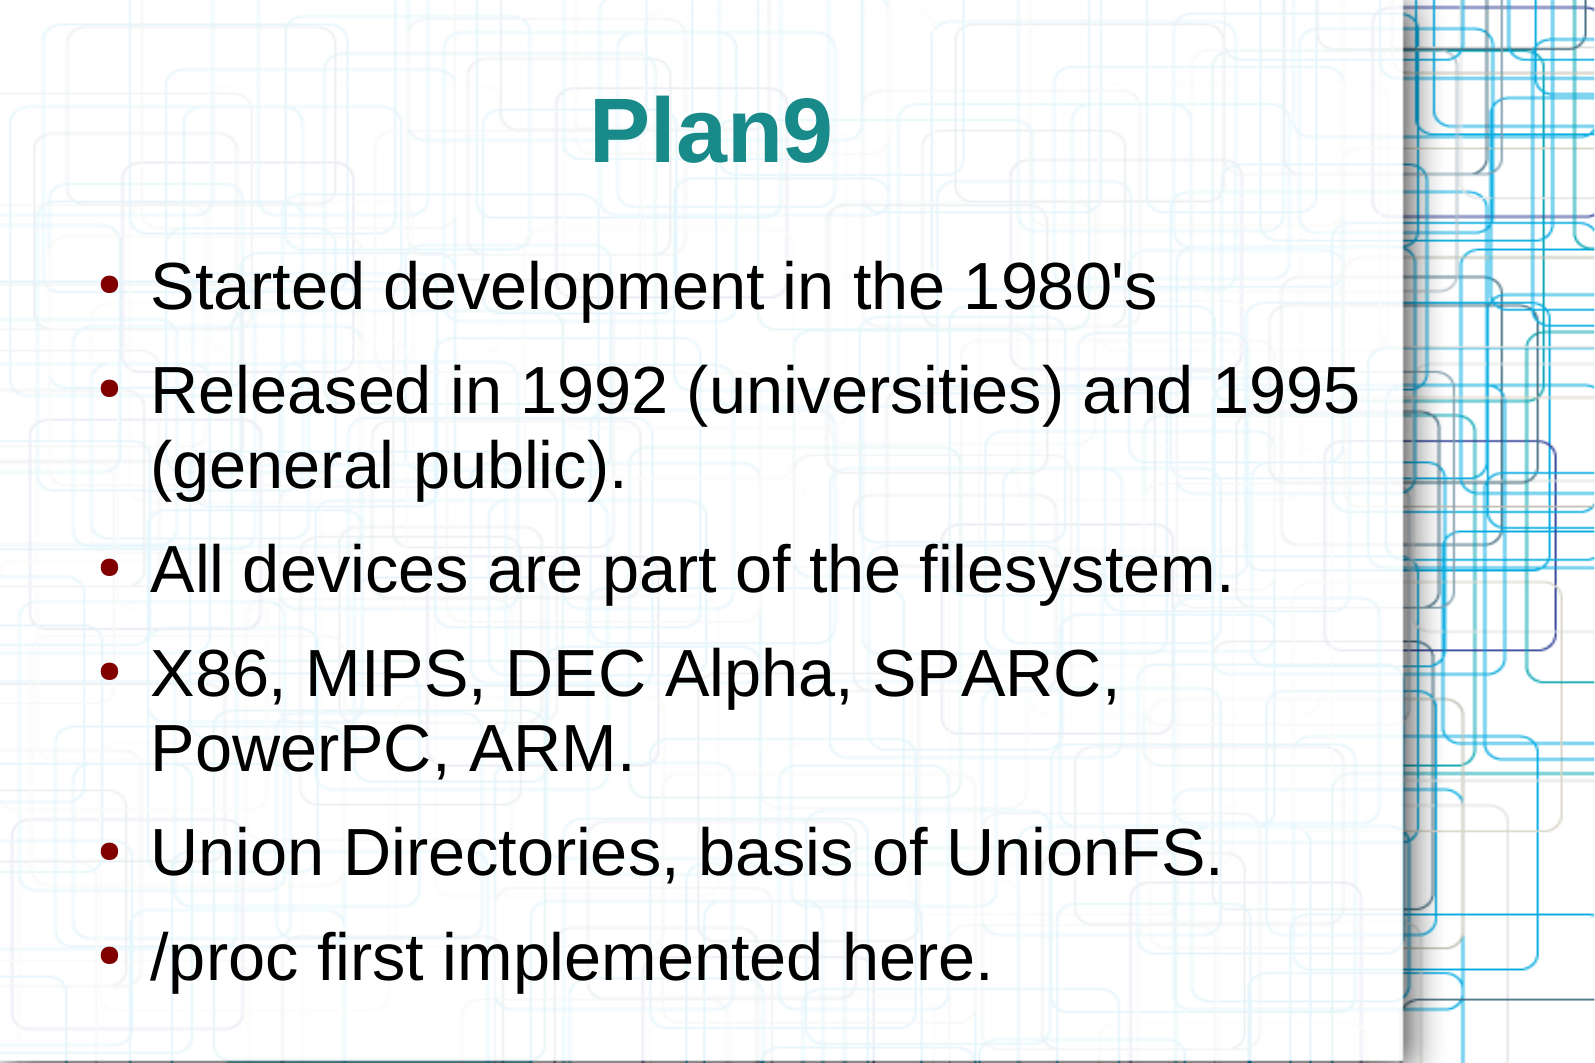

# Plan9
Started development in the 1980's
Released in 1992 (universities) and 1995 (general public).
All devices are part of the filesystem.
X86, MIPS, DEC Alpha, SPARC, PowerPC, ARM.
Union Directories, basis of UnionFS.
/proc first implemented here.